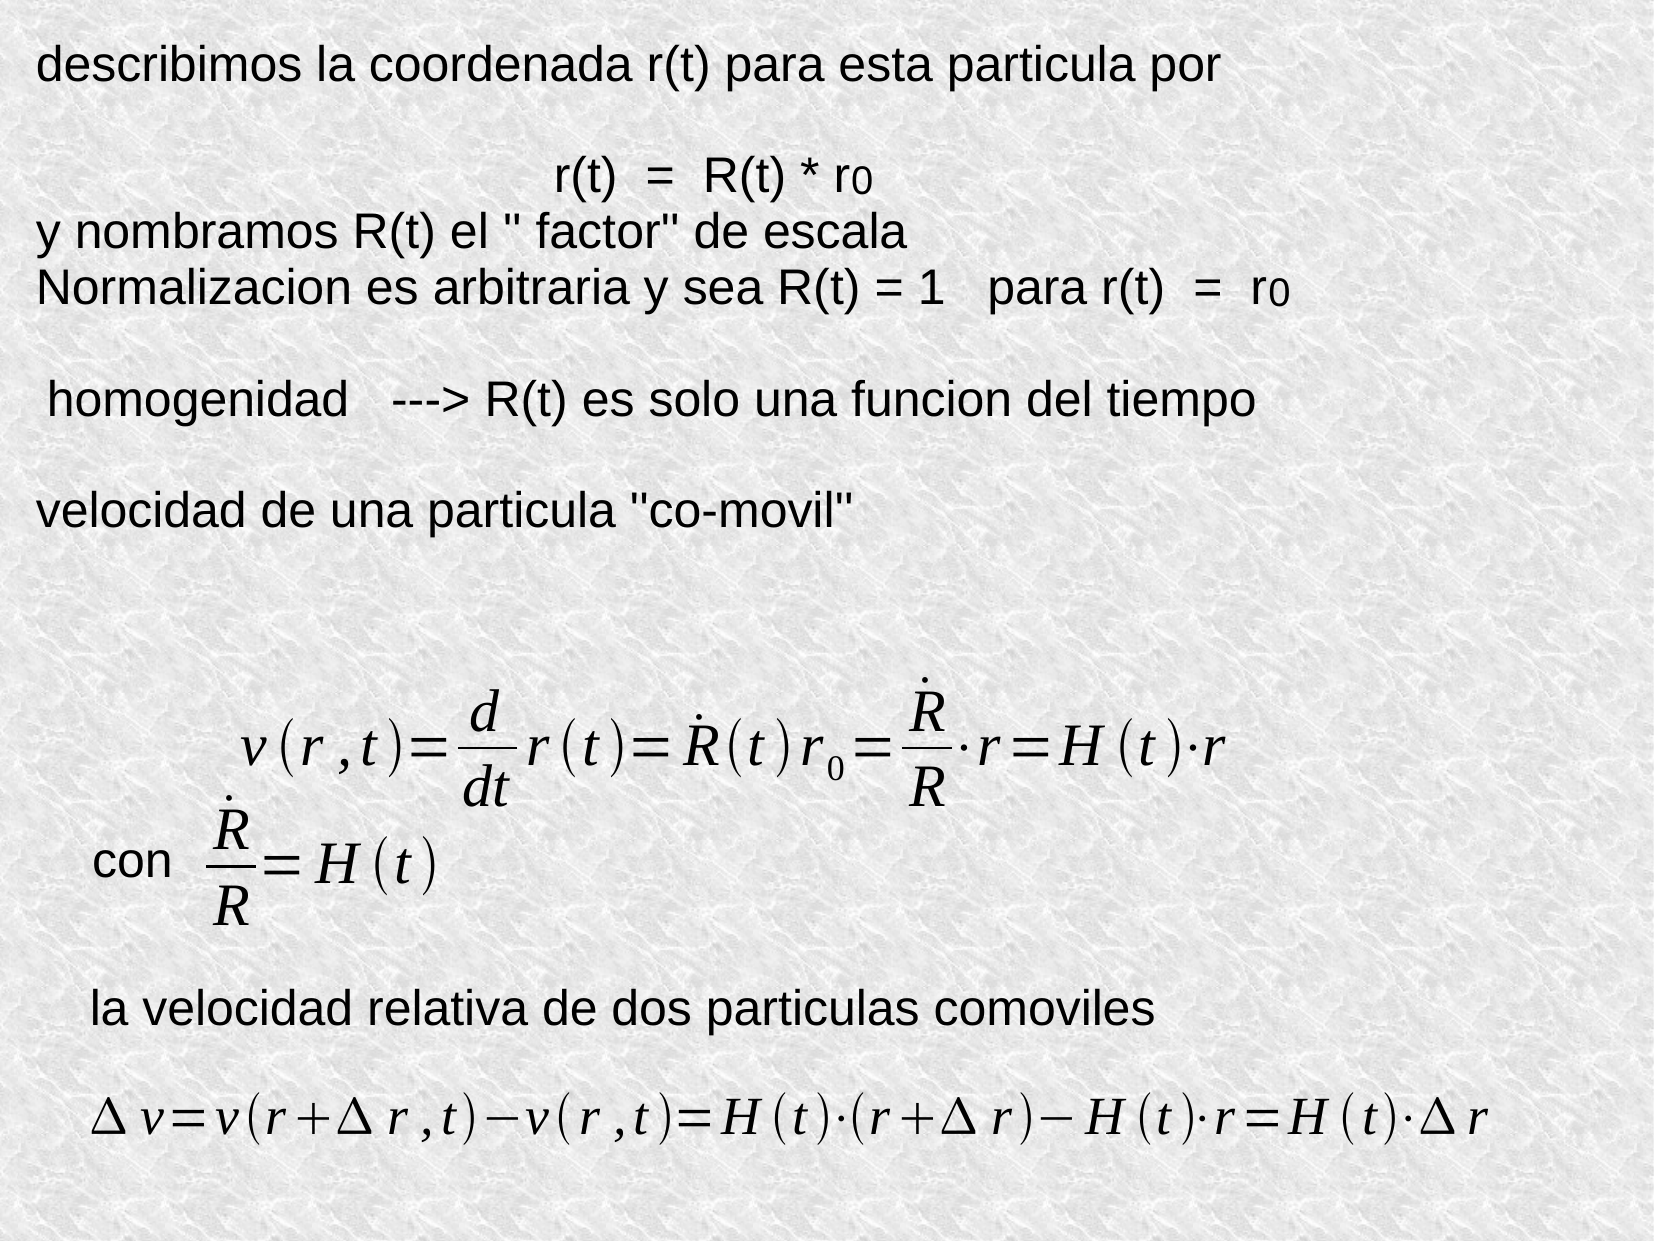

describimos la coordenada r(t) para esta particula por
 r(t) = R(t) * r0
y nombramos R(t) el '' factor'' de escala
Normalizacion es arbitraria y sea R(t) = 1 para r(t) = r0
 homogenidad ---> R(t) es solo una funcion del tiempo
velocidad de una particula ''co-movil''
con
la velocidad relativa de dos particulas comoviles